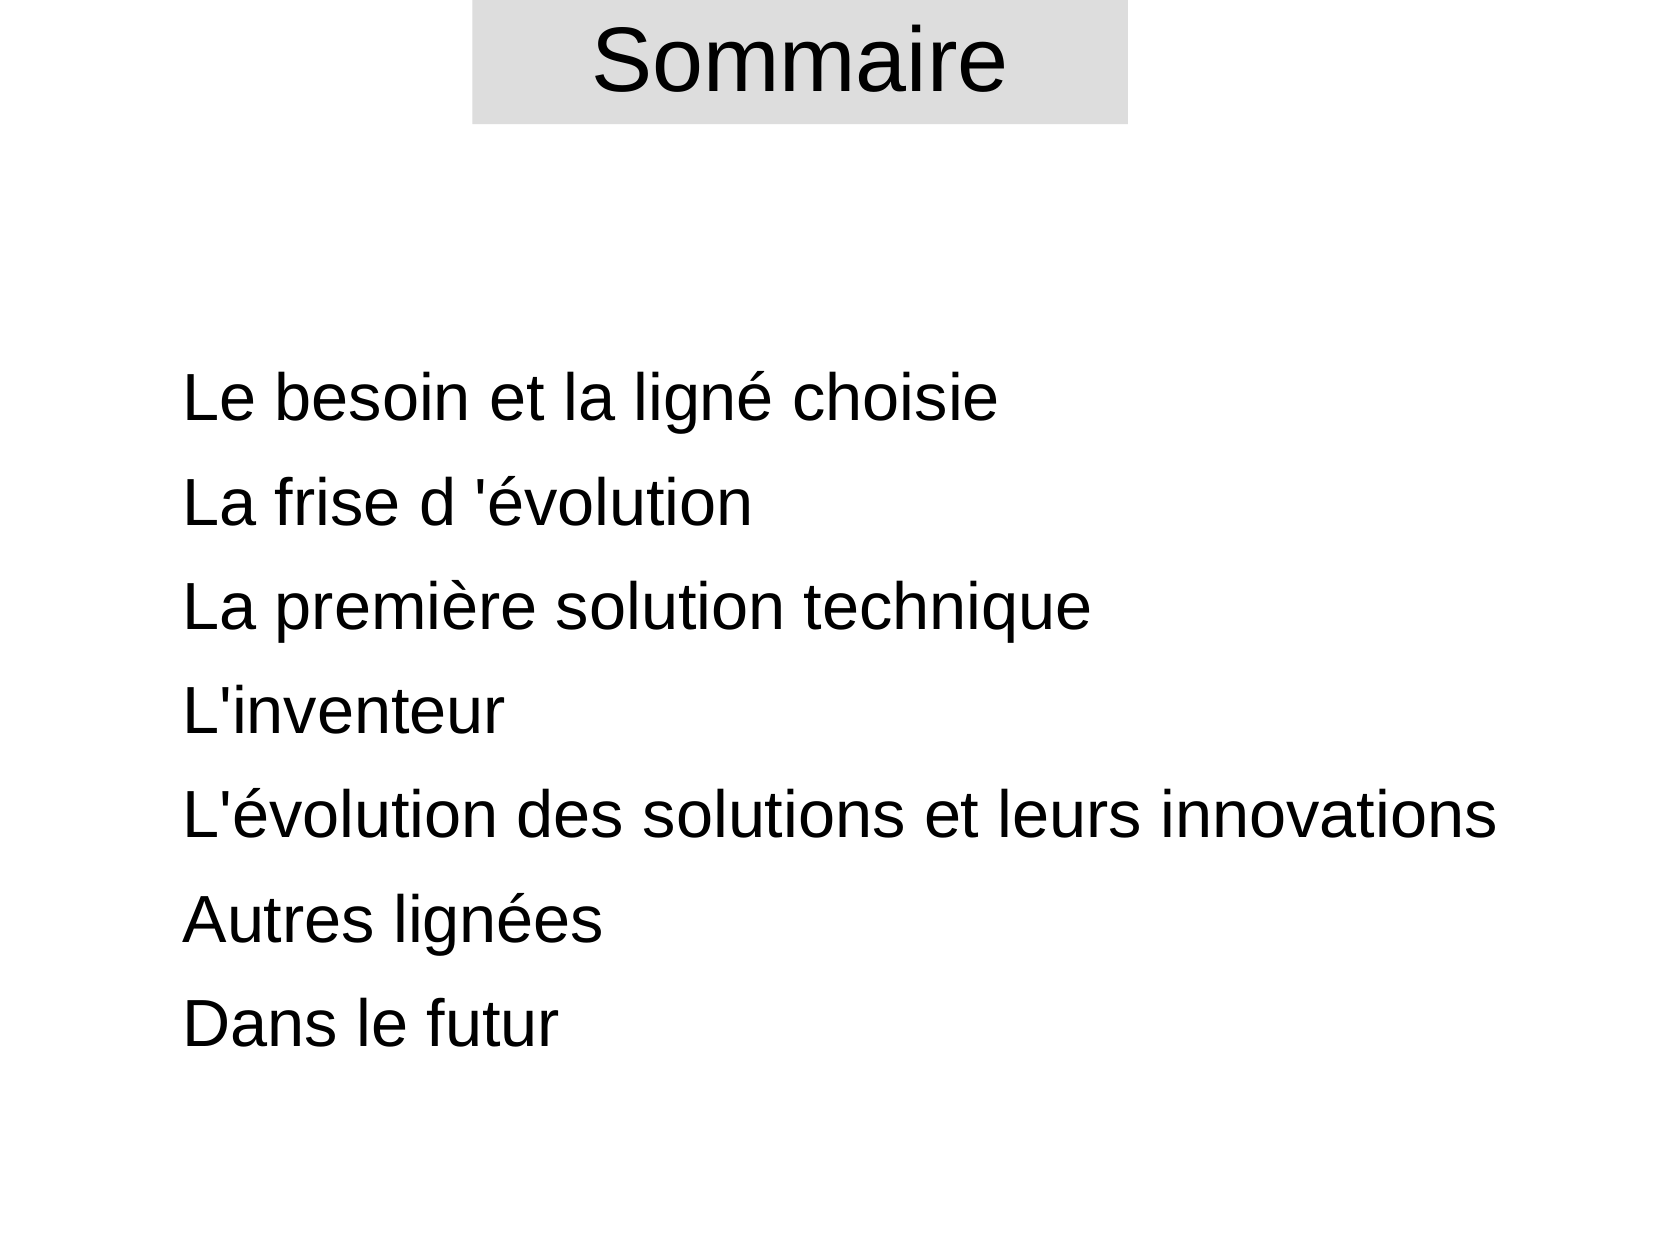

# Sommaire
Le besoin et la ligné choisie
La frise d 'évolution
La première solution technique
L'inventeur
L'évolution des solutions et leurs innovations
Autres lignées
Dans le futur